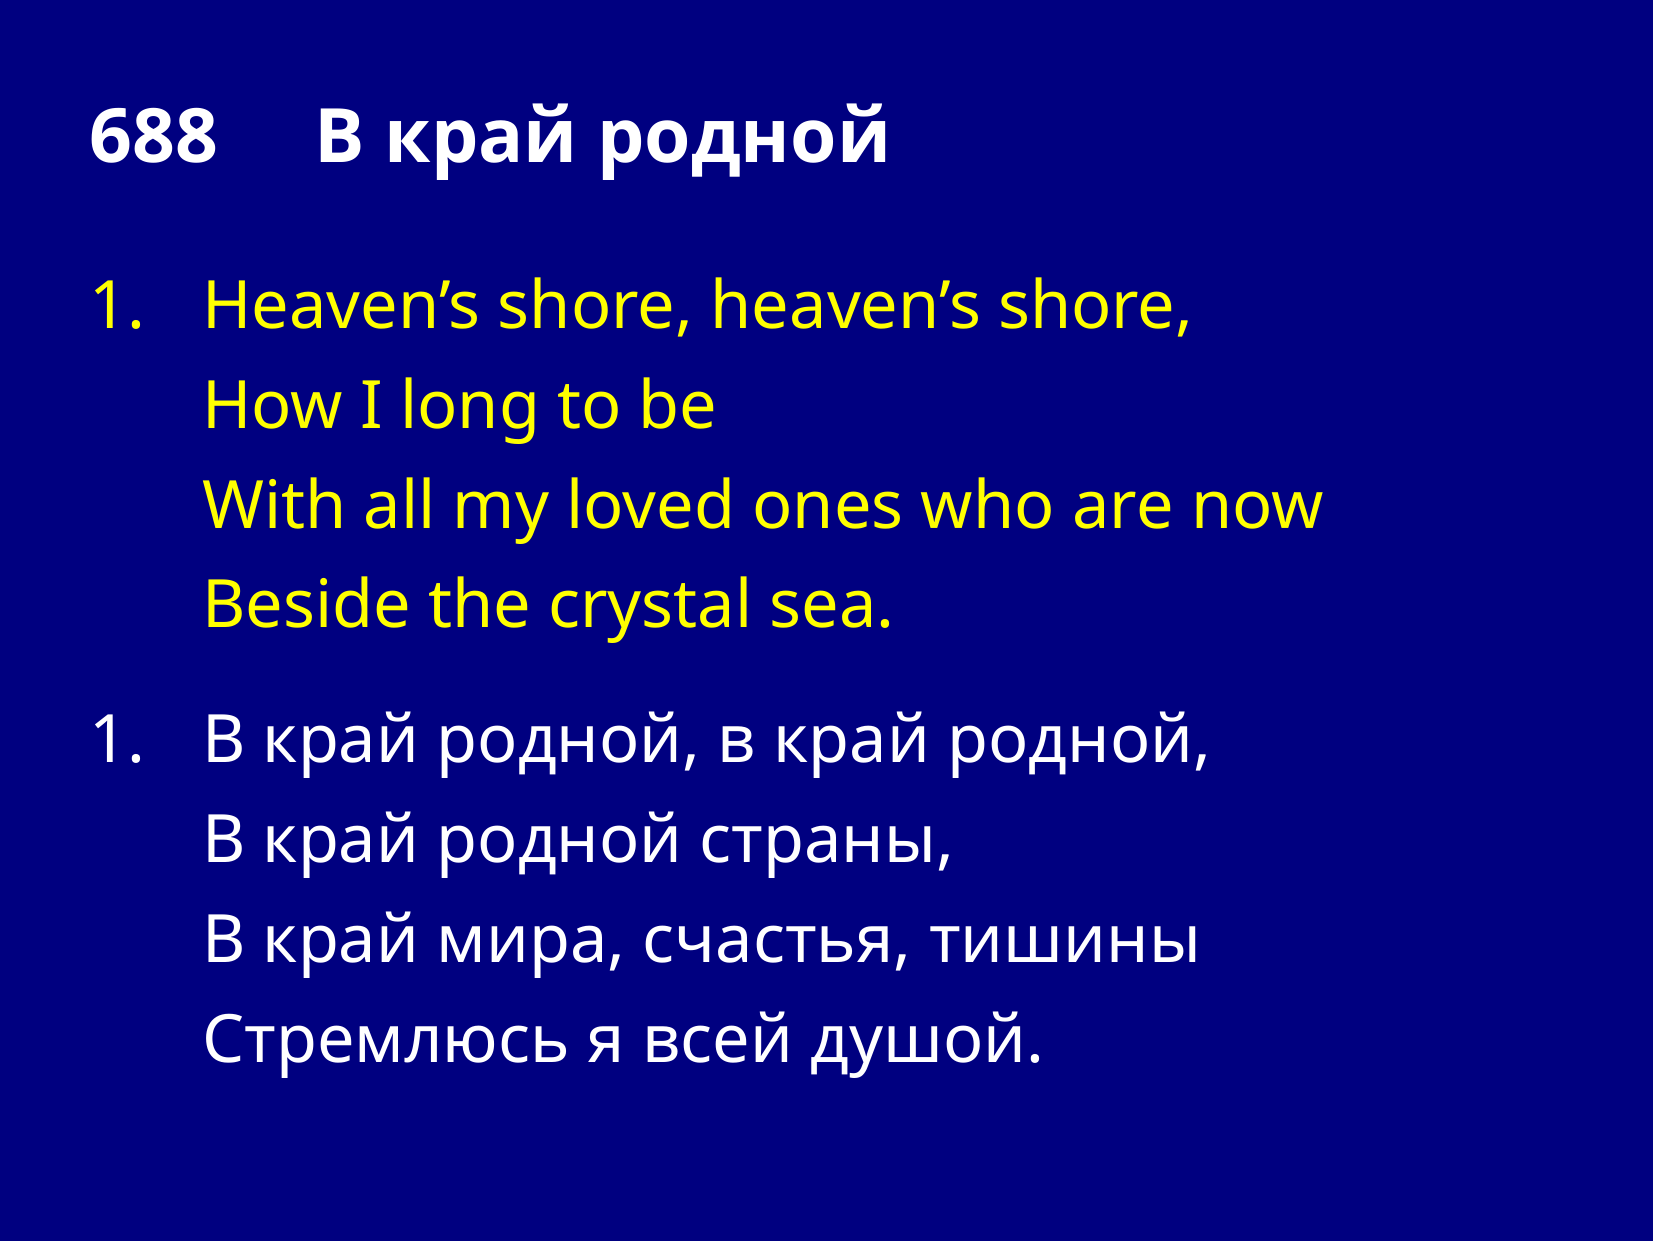

688	В край родной
1.	Heaven’s shore, heaven’s shore,
	How I long to be
	With all my loved ones who are now
	Beside the crystal sea.
1.	В край родной, в край родной,
	В край родной страны,
	В край мира, счастья, тишины
	Стремлюсь я всей душой.